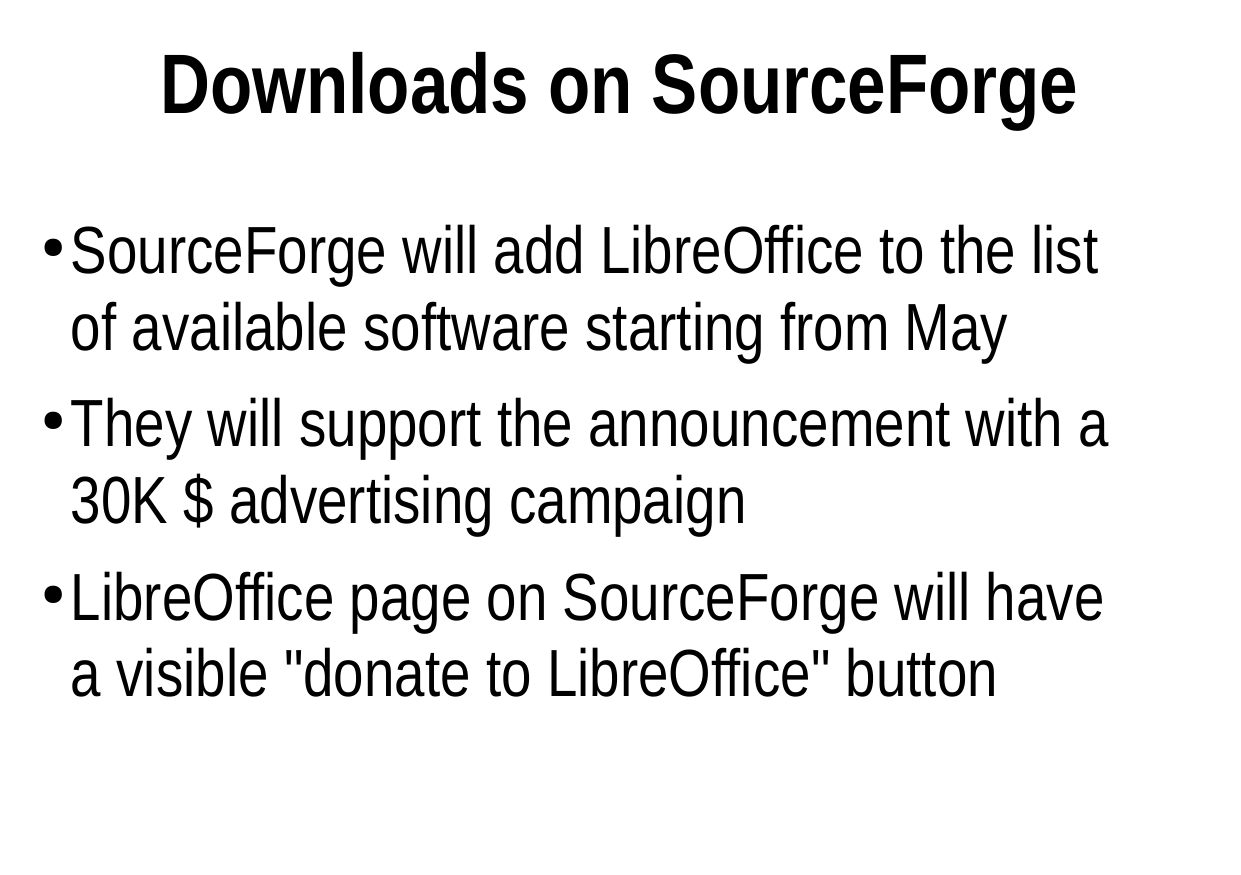

# Downloads on SourceForge
SourceForge will add LibreOffice to the list
of available software starting from May
They will support the announcement with a
30K $ advertising campaign
LibreOffice page on SourceForge will have
a visible "donate to LibreOffice" button